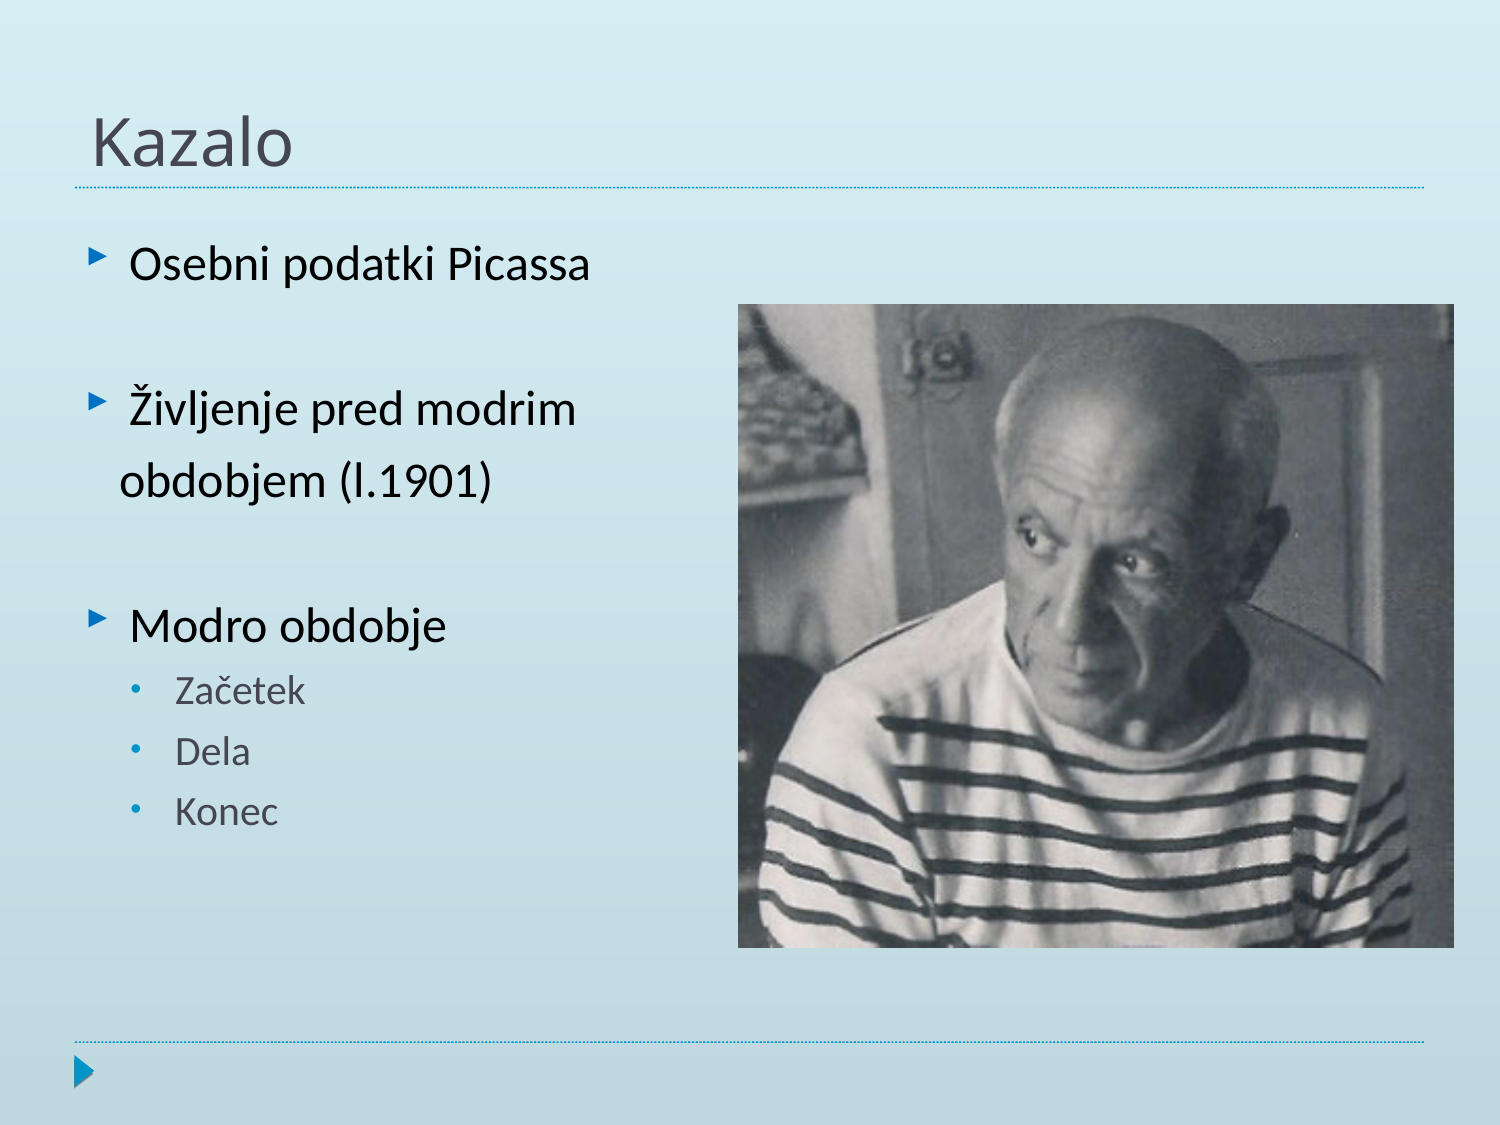

# Kazalo
Osebni podatki Picassa
Življenje pred modrim
 obdobjem (l.1901)
Modro obdobje
Začetek
Dela
Konec